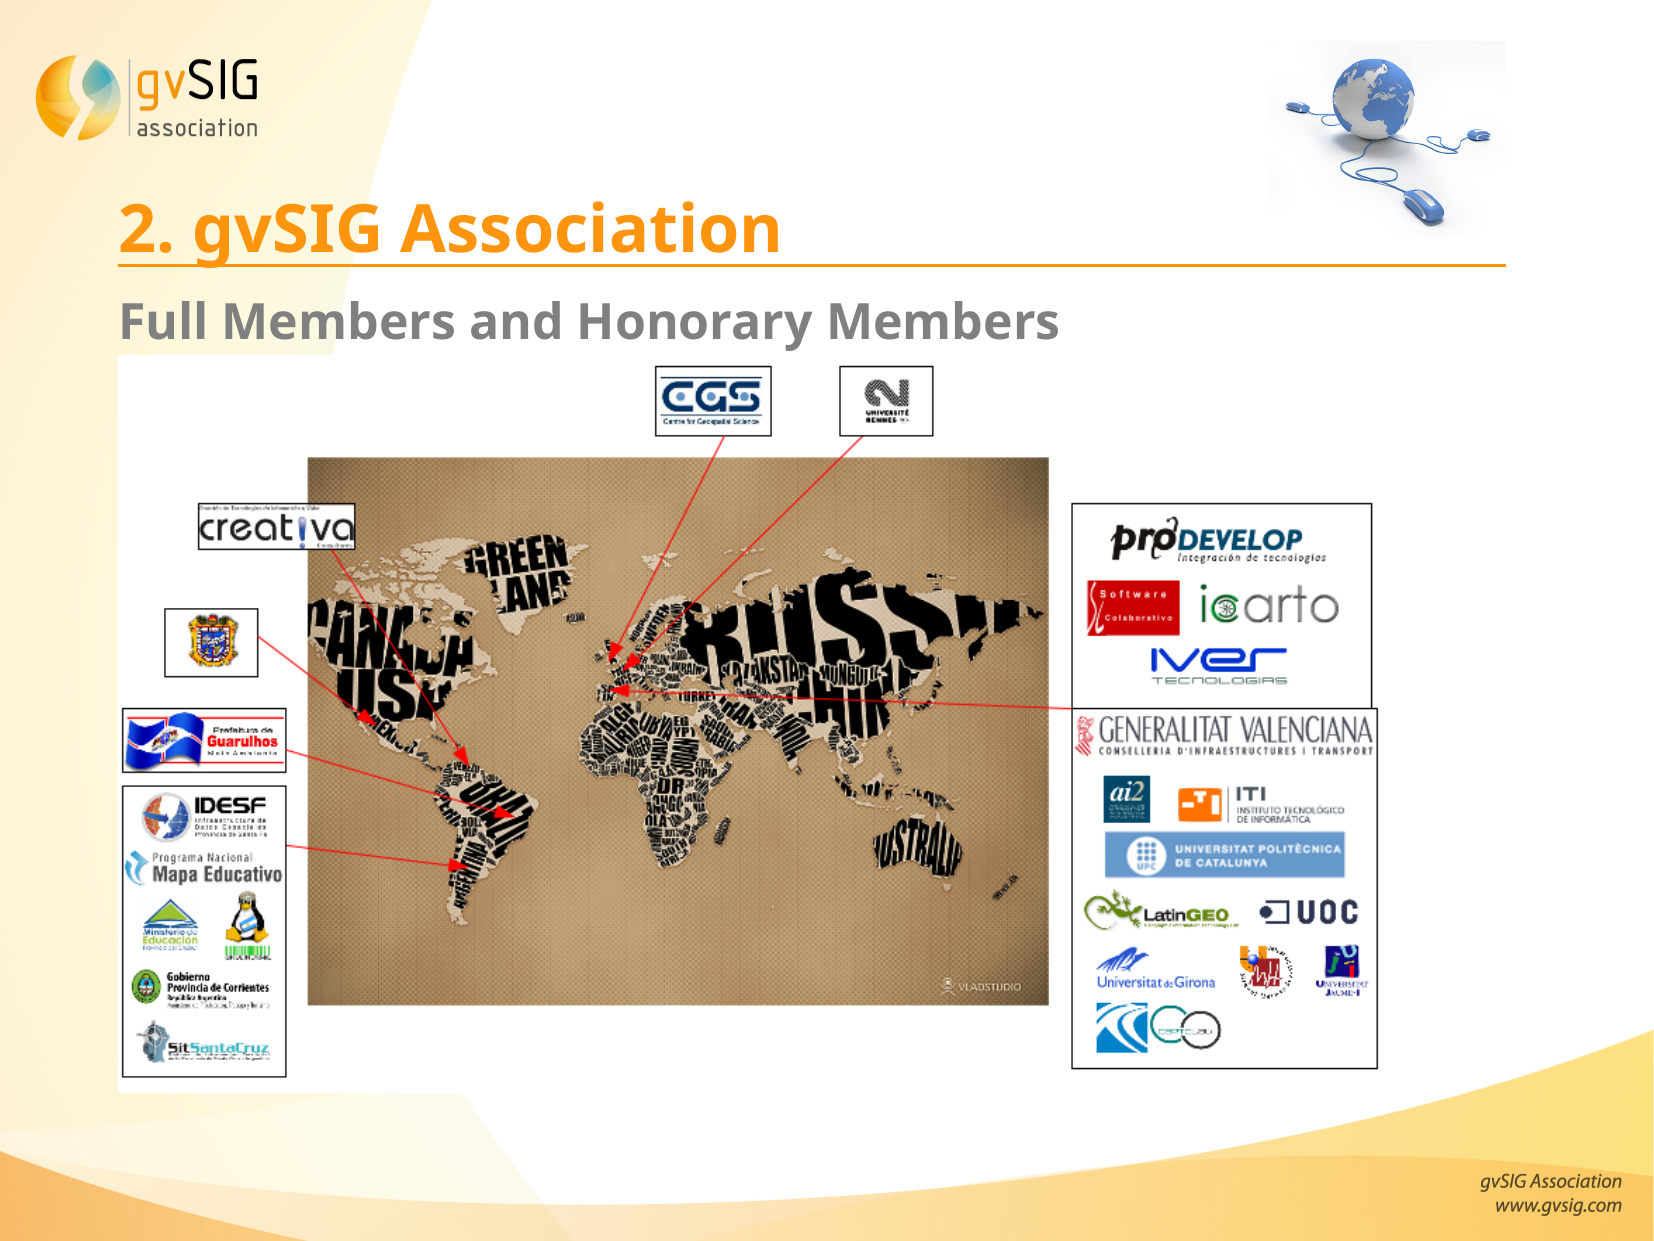

# 2. gvSIG Association
Full Members and Honorary Members